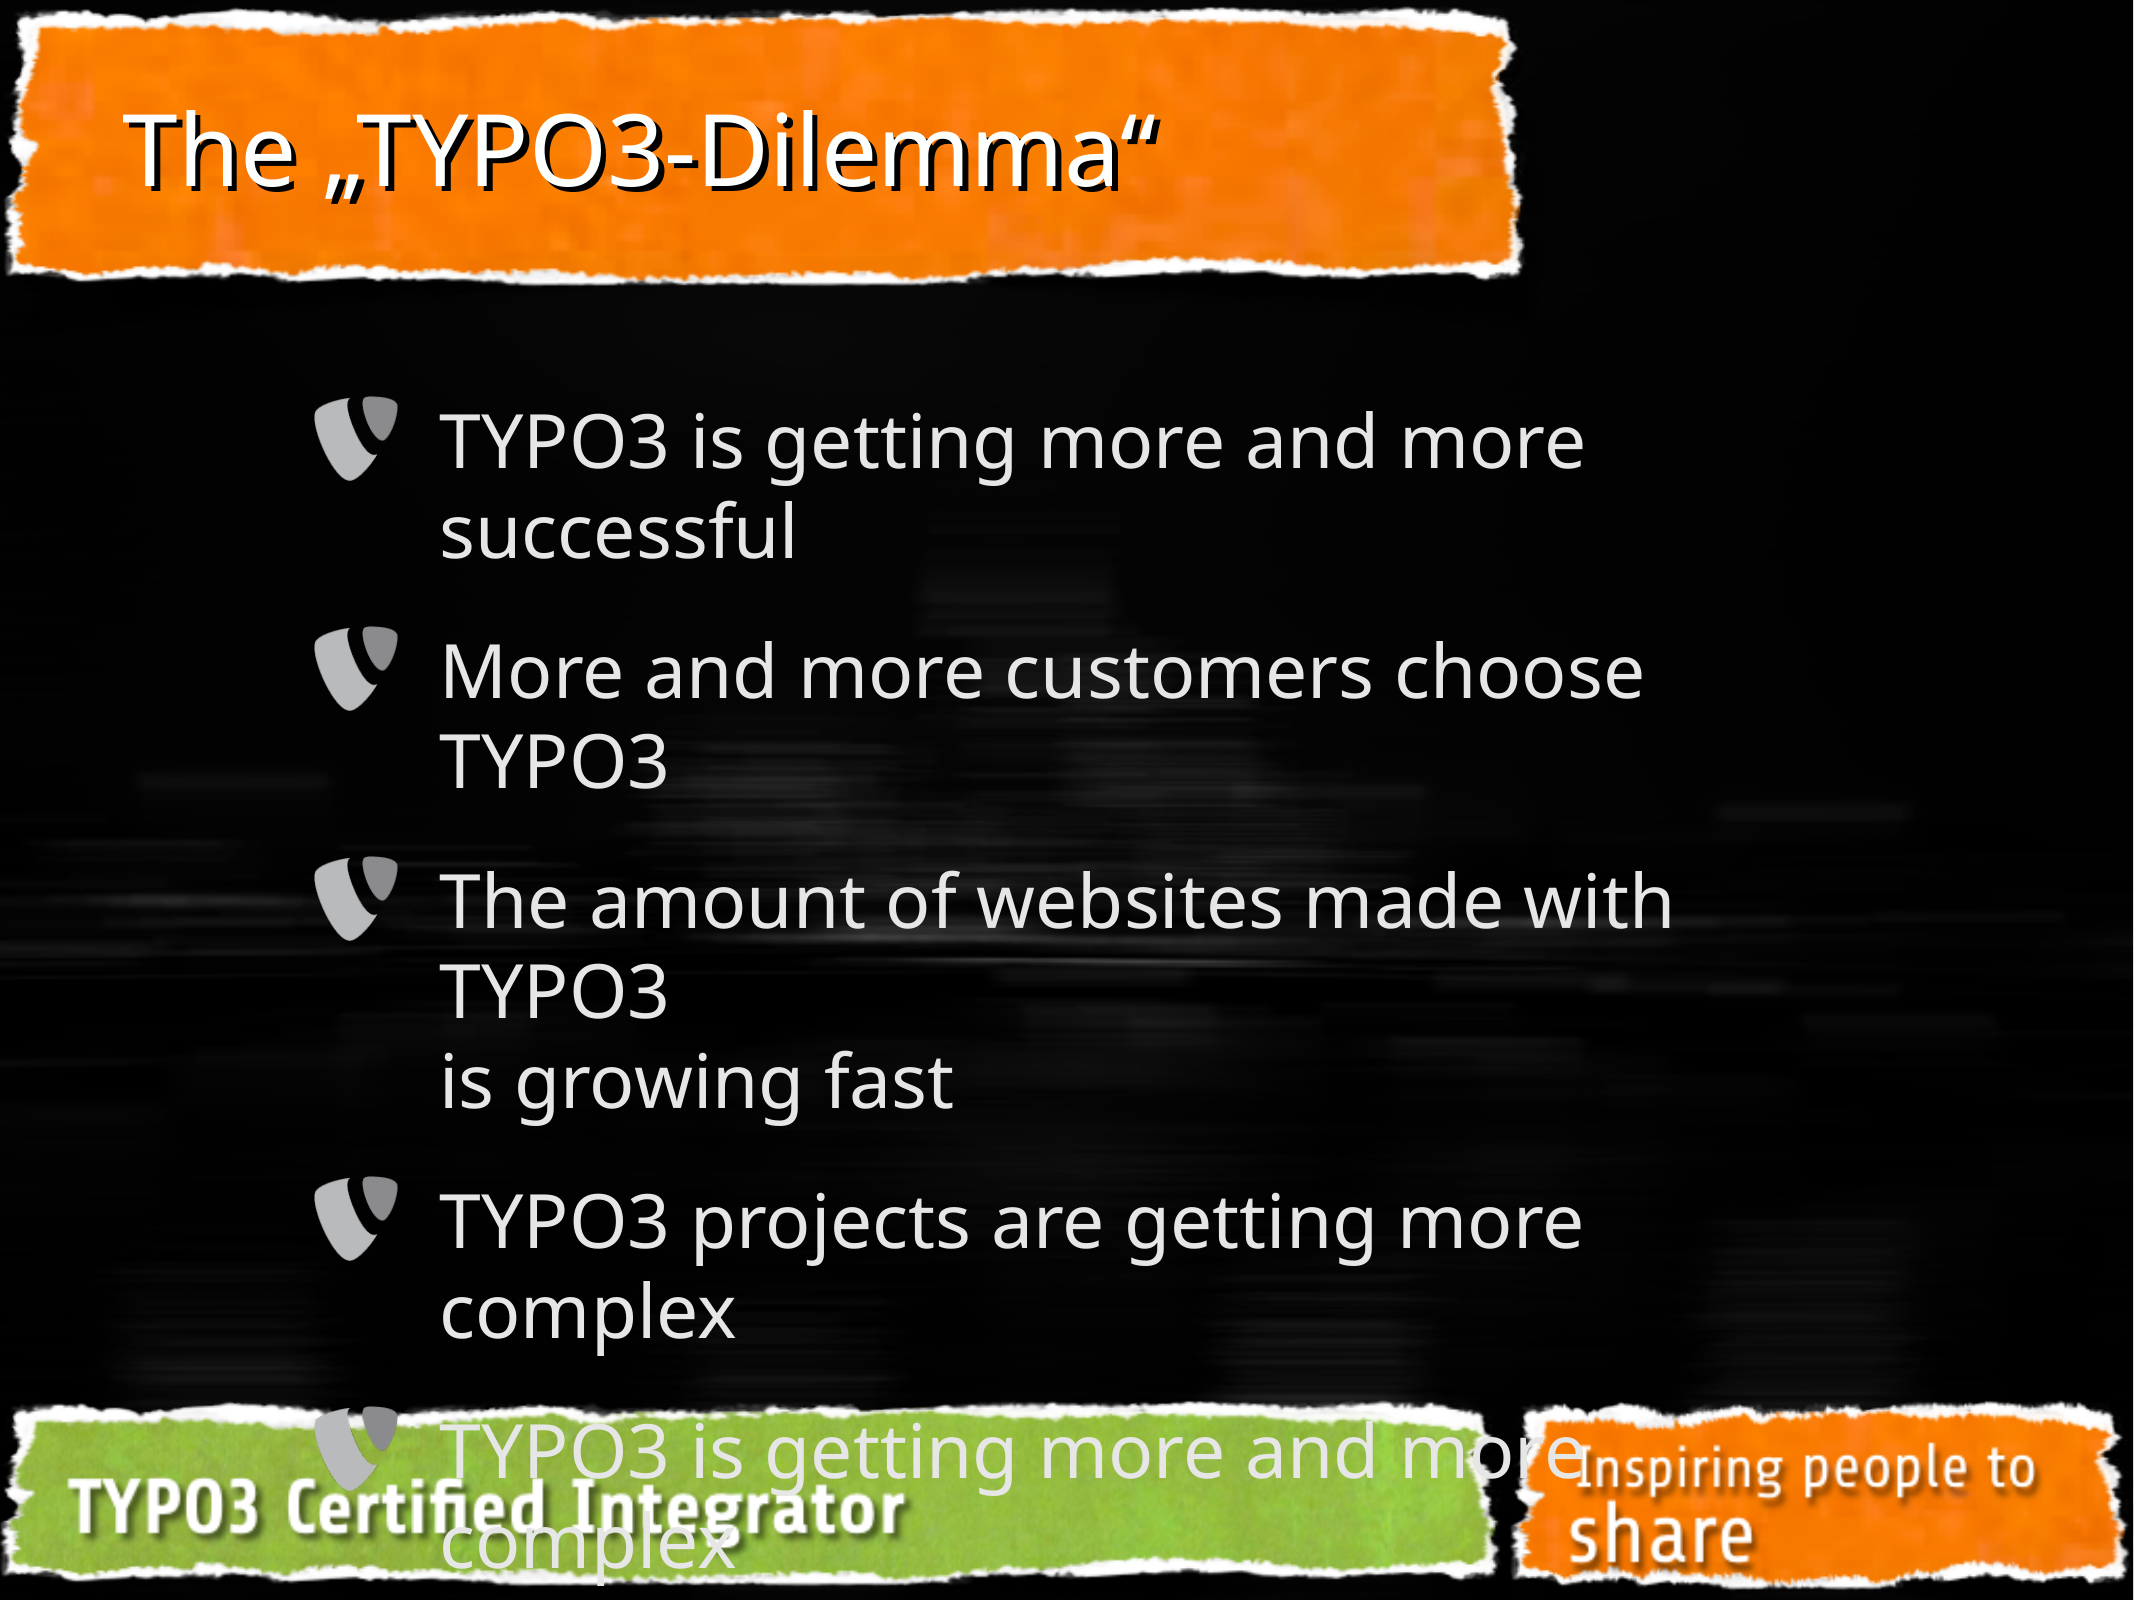

# The „TYPO3-Dilemma“
TYPO3 is getting more and more successful
More and more customers choose TYPO3
The amount of websites made with TYPO3
is growing fast
TYPO3 projects are getting more complex
TYPO3 is getting more and more complex
More and more TYPO3 specialists are needed